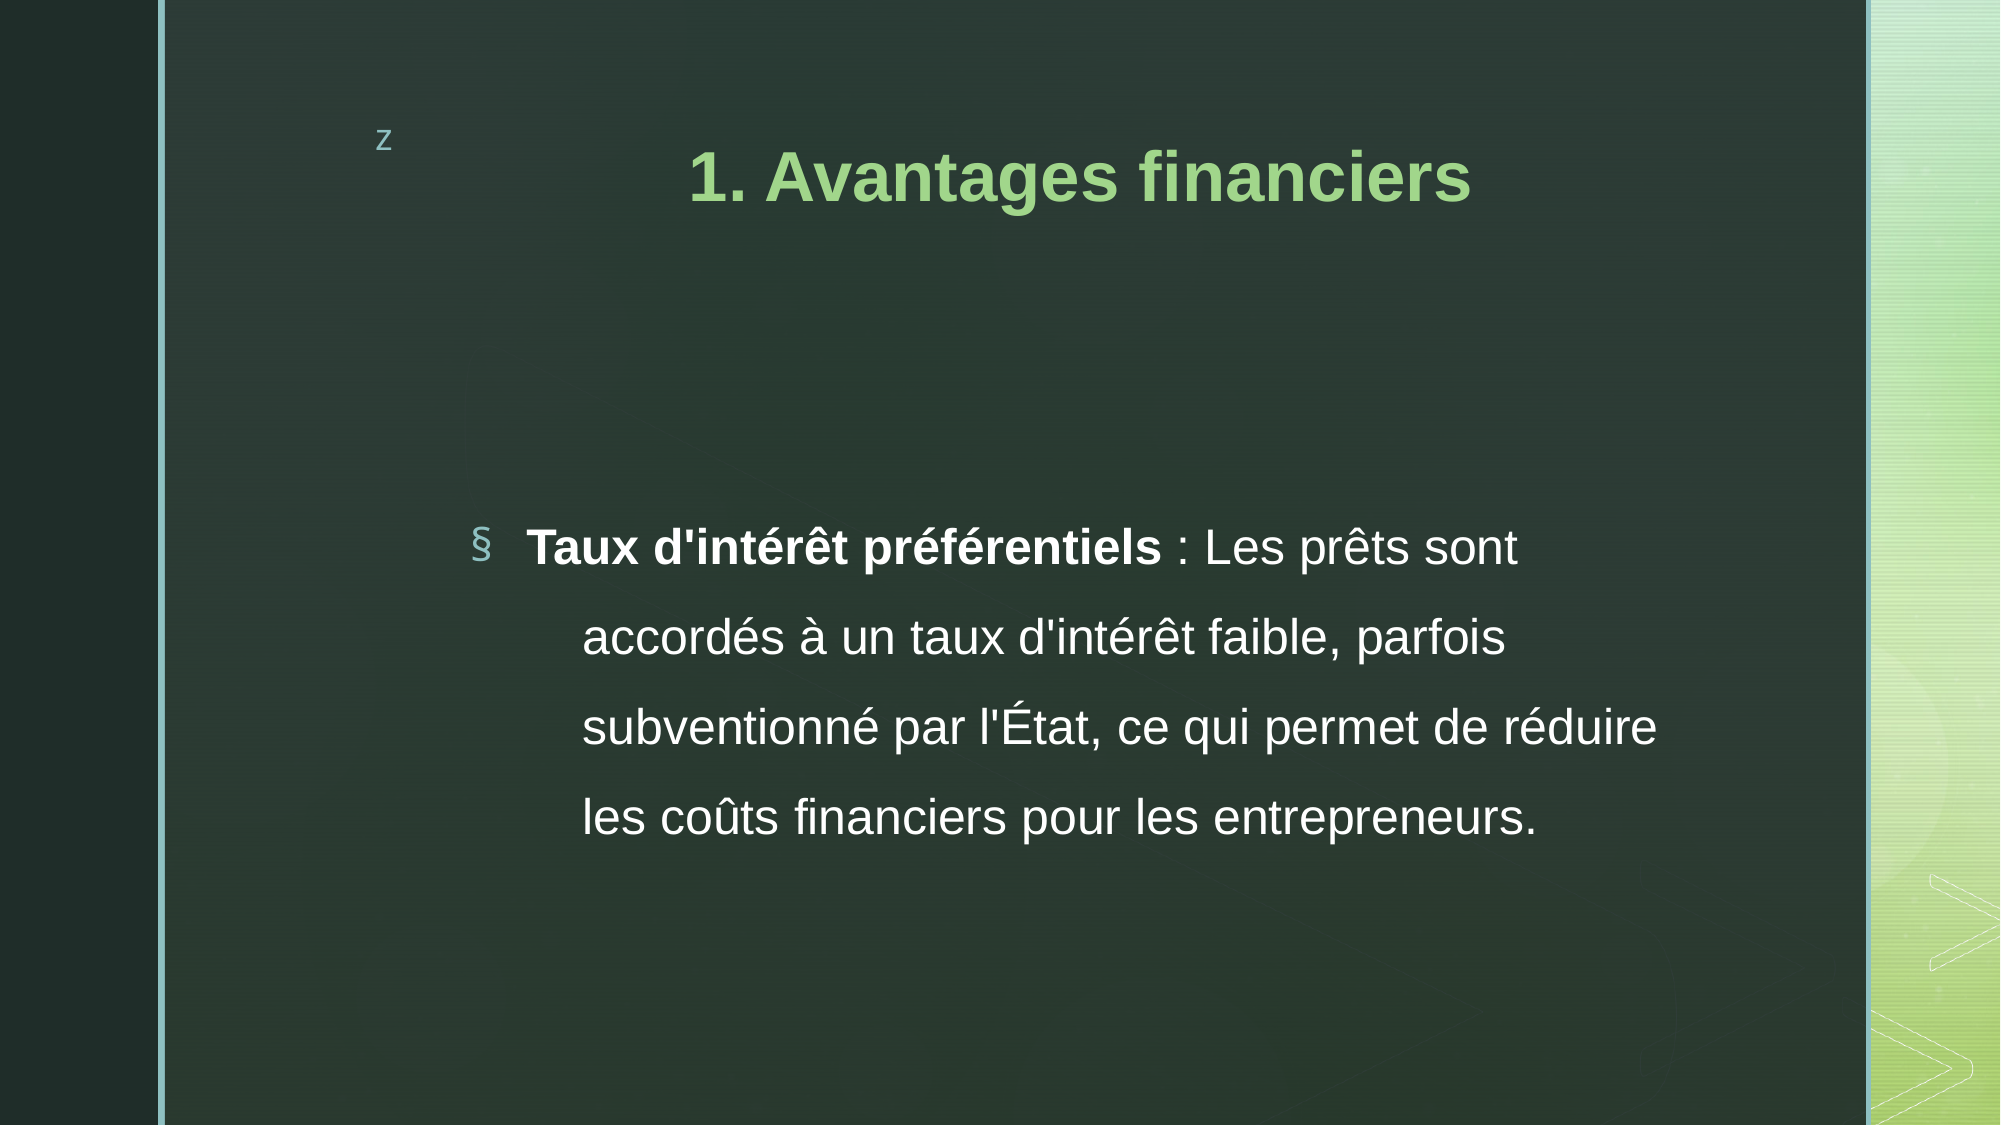

# 1. Avantages financiers
Taux d'intérêt préférentiels : Les prêts sont accordés à un taux d'intérêt faible, parfois subventionné par l'État, ce qui permet de réduire les coûts financiers pour les entrepreneurs.